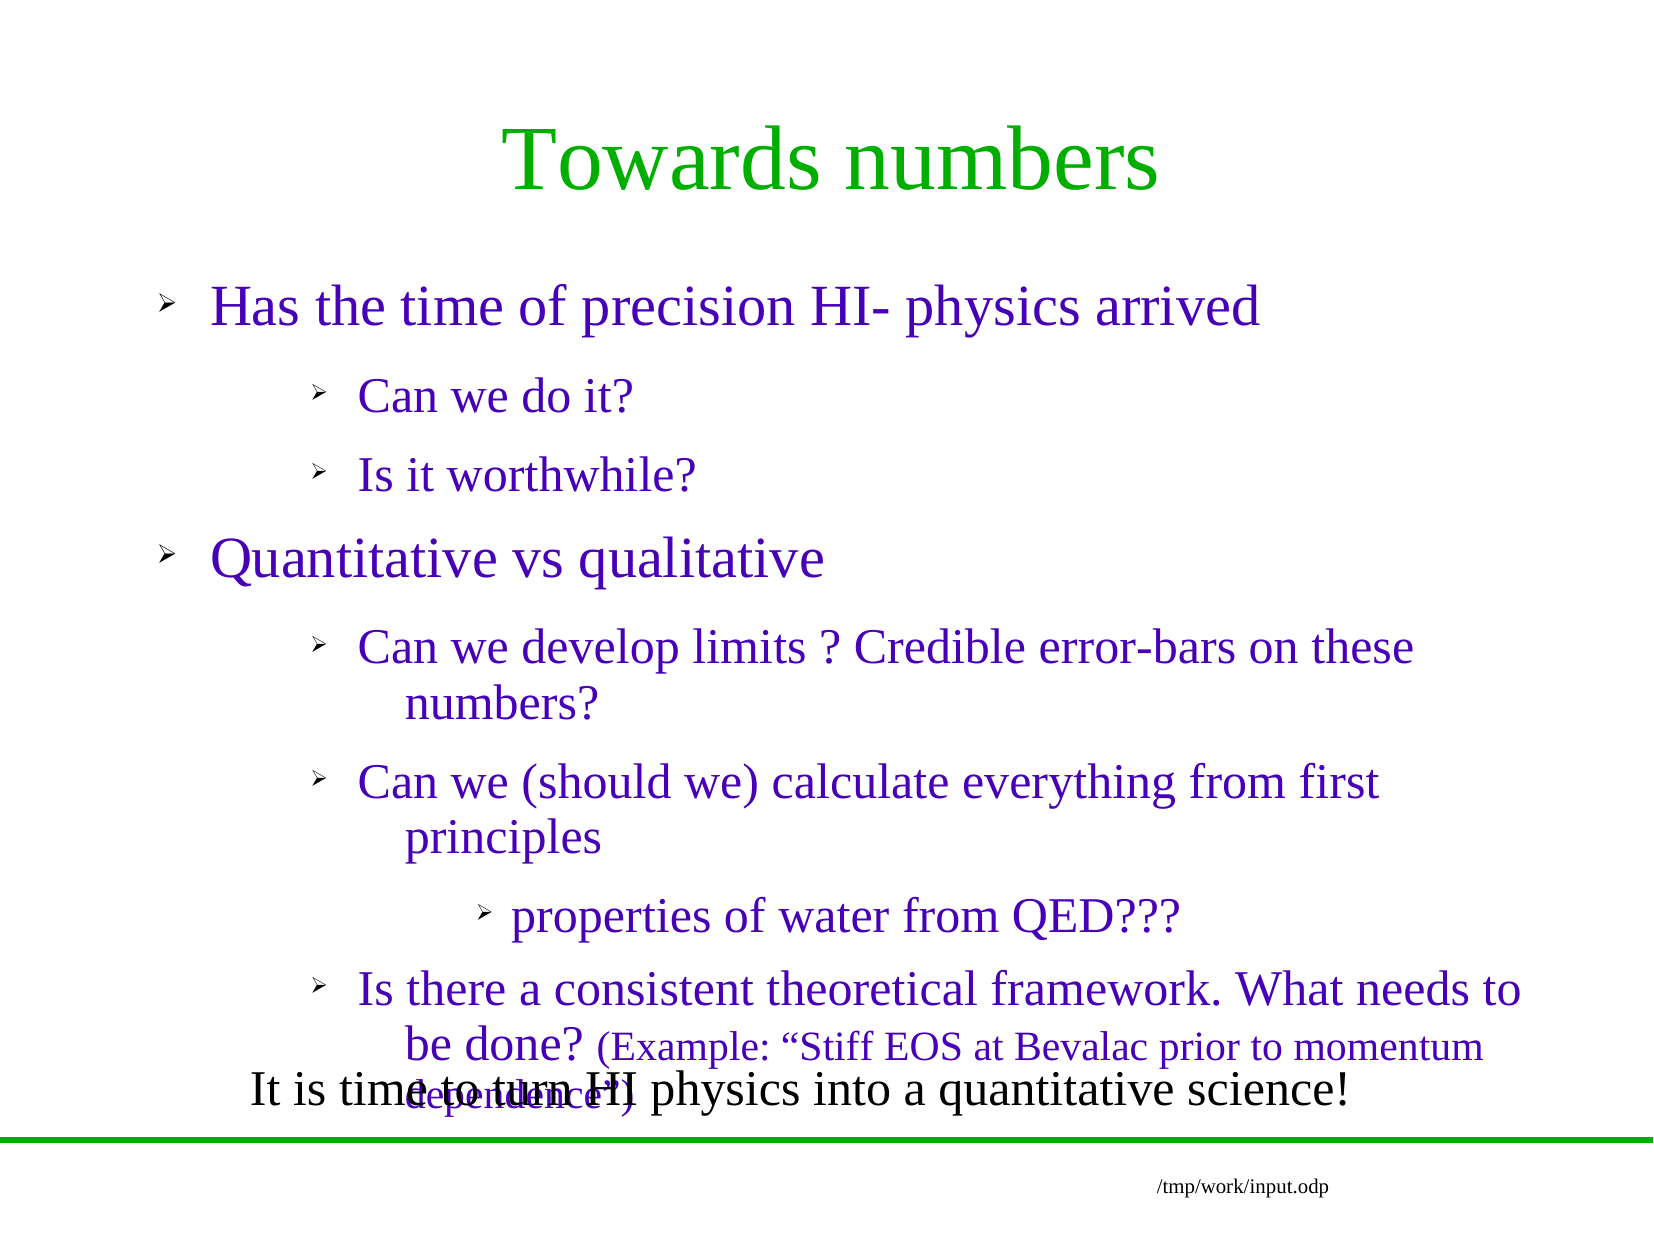

# Towards numbers
Has the time of precision HI- physics arrived
Can we do it?
Is it worthwhile?
Quantitative vs qualitative
Can we develop limits ? Credible error-bars on these numbers?
Can we (should we) calculate everything from first principles
properties of water from QED???
Is there a consistent theoretical framework. What needs to be done? (Example: “Stiff EOS at Bevalac prior to momentum dependence”)
It is time to turn HI physics into a quantitative science!